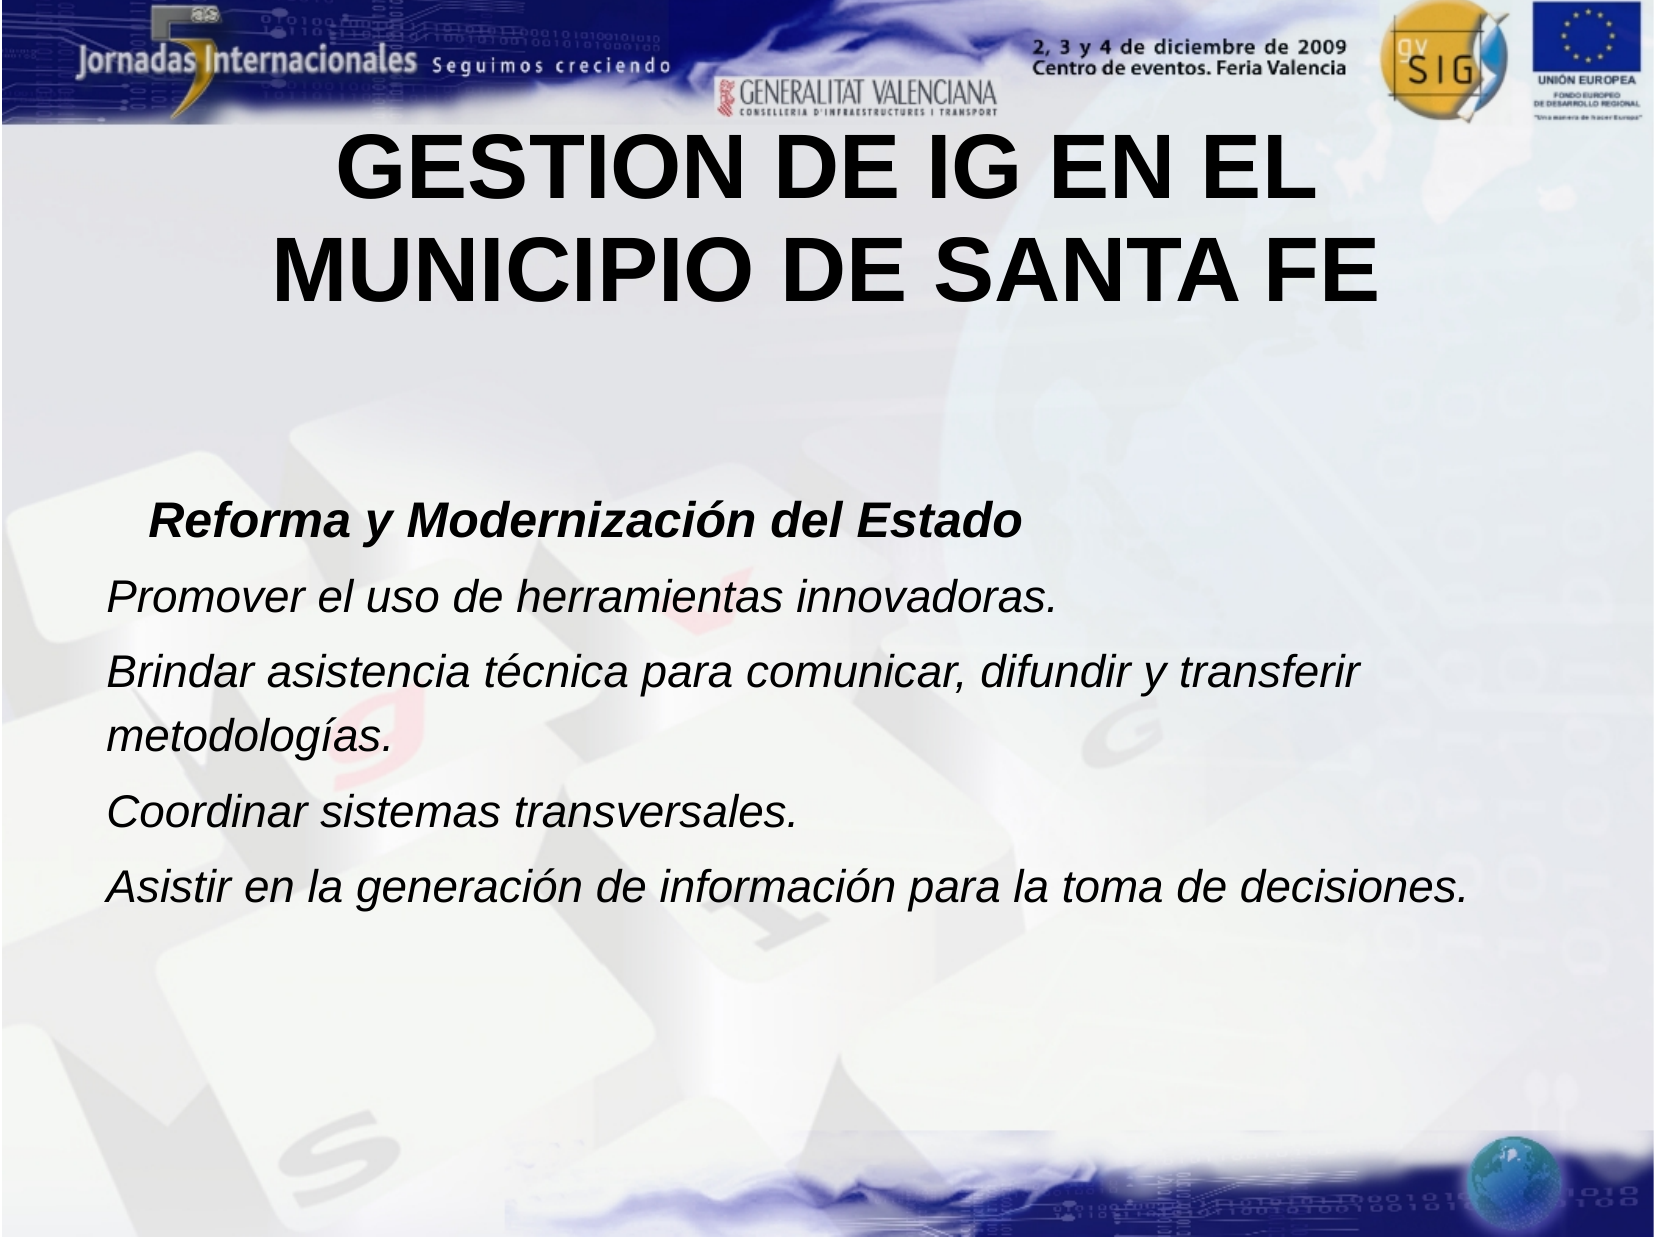

#
GESTION DE IG EN EL MUNICIPIO DE SANTA FE
 Reforma y Modernización del Estado
Promover el uso de herramientas innovadoras.
Brindar asistencia técnica para comunicar, difundir y transferir metodologías.
Coordinar sistemas transversales.
Asistir en la generación de información para la toma de decisiones.